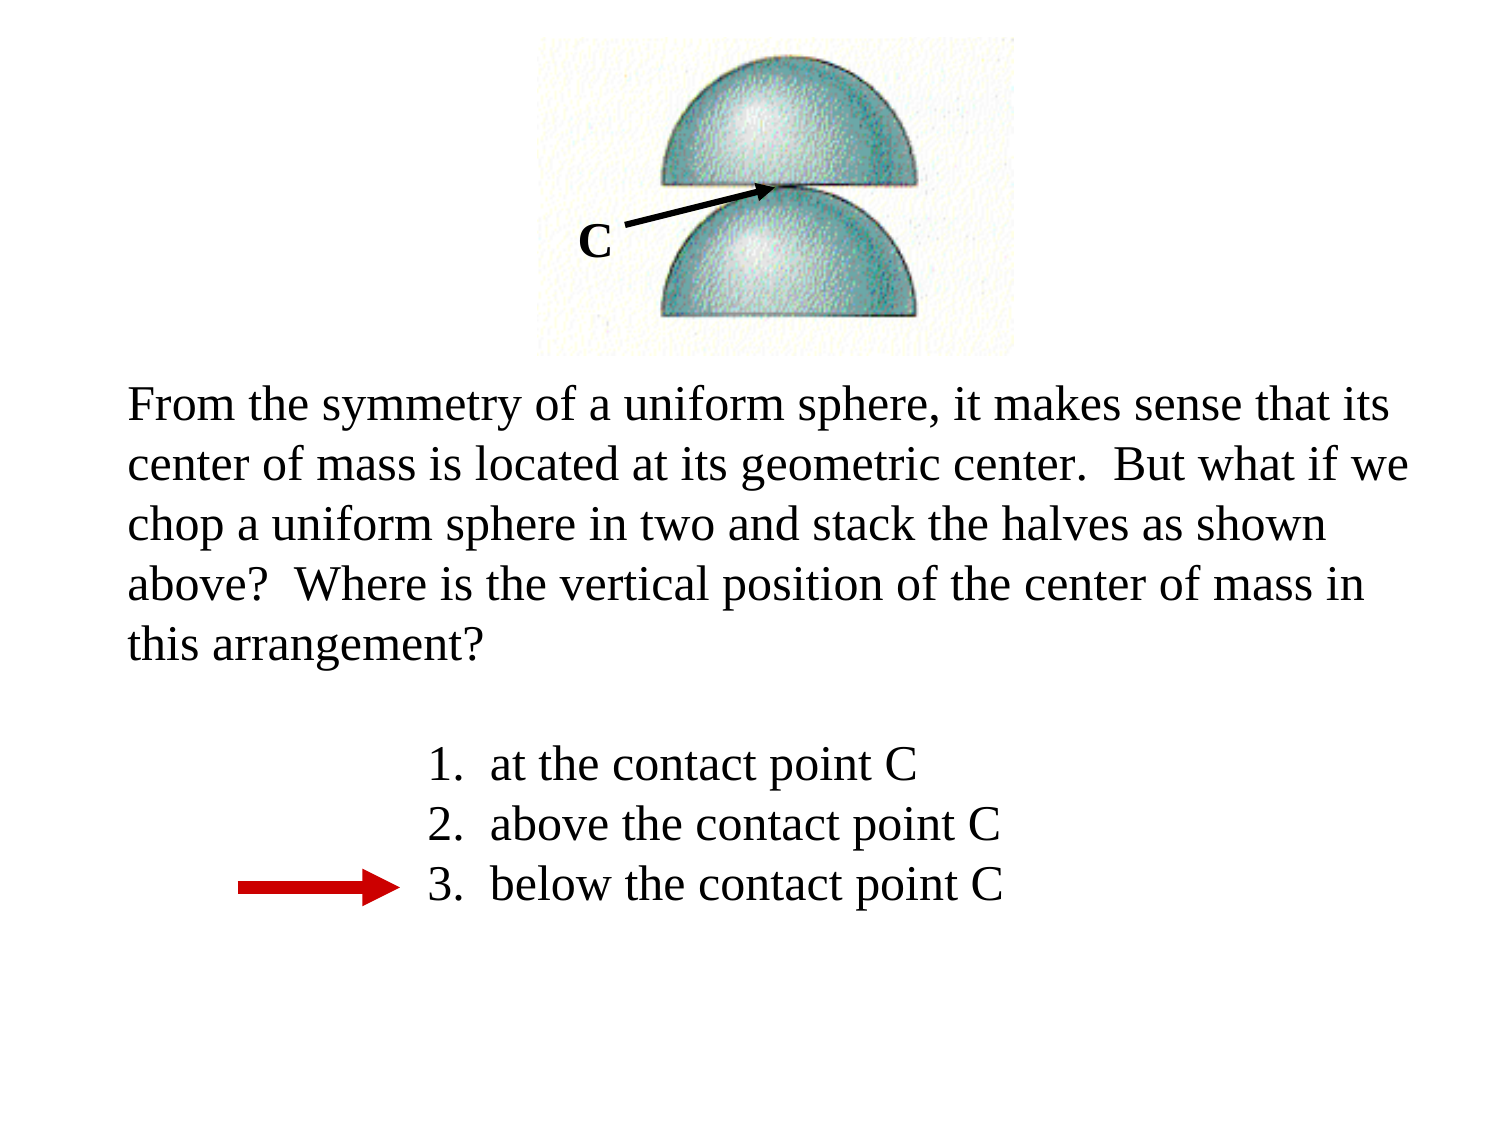

C
From the symmetry of a uniform sphere, it makes sense that its center of mass is located at its geometric center. But what if we chop a uniform sphere in two and stack the halves as shown above? Where is the vertical position of the center of mass in this arrangement?
		1. at the contact point C
		2. above the contact point C
		3. below the contact point C